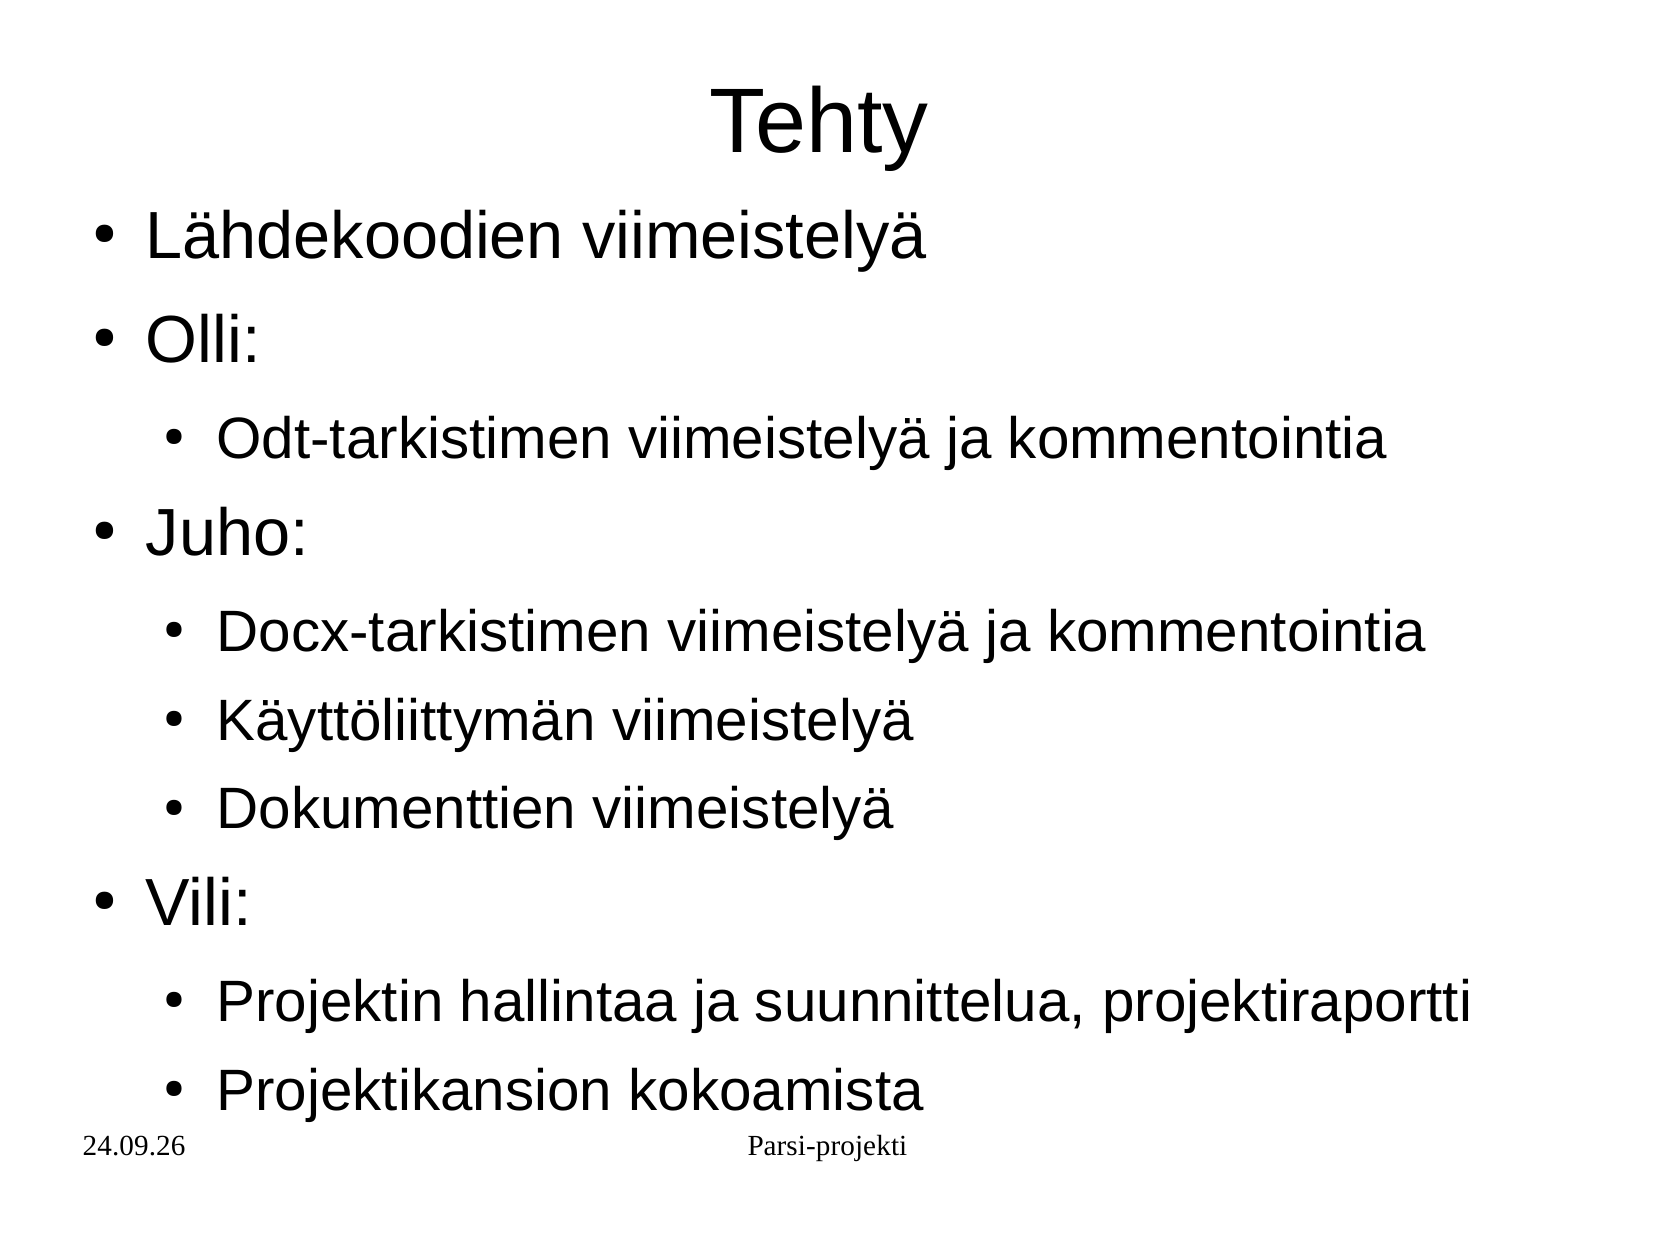

# Tehty
Lähdekoodien viimeistelyä
Olli:
Odt-tarkistimen viimeistelyä ja kommentointia
Juho:
Docx-tarkistimen viimeistelyä ja kommentointia
Käyttöliittymän viimeistelyä
Dokumenttien viimeistelyä
Vili:
Projektin hallintaa ja suunnittelua, projektiraportti
Projektikansion kokoamista
Parsi-projekti